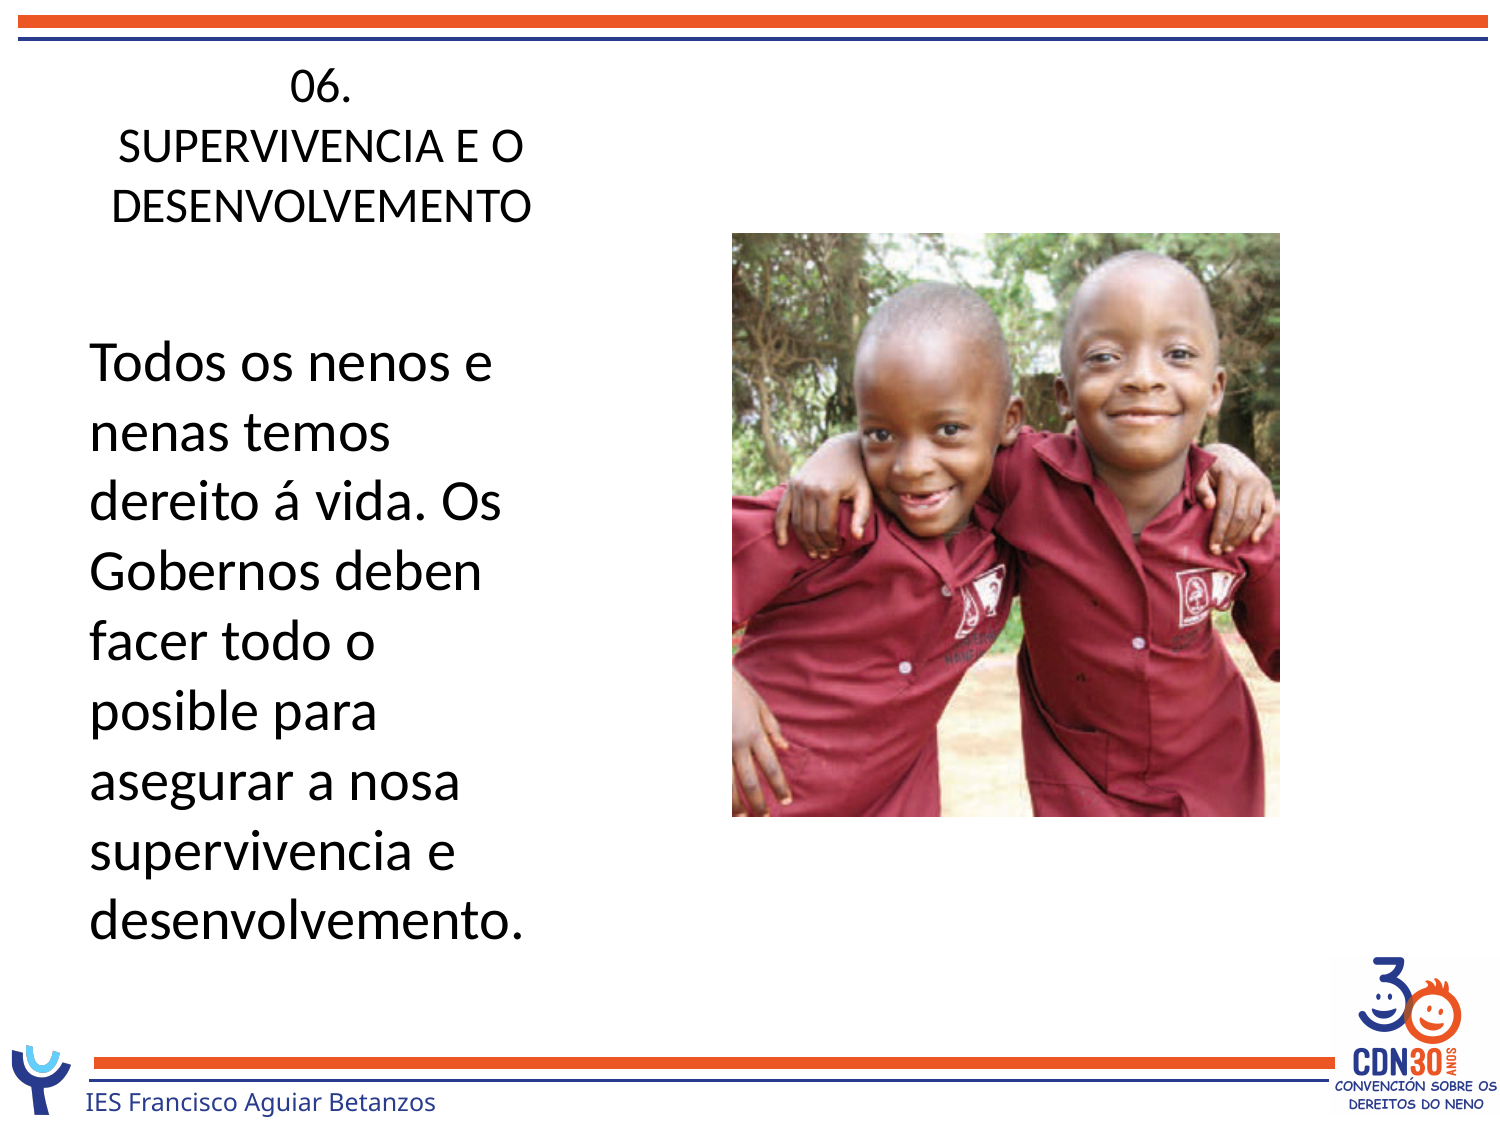

# 06. SUPERVIVENCIA E O DESENVOLVEMENTO
Todos os nenos e nenas temos dereito á vida. Os Gobernos deben facer todo o posible para asegurar a nosa supervivencia e desenvolvemento.